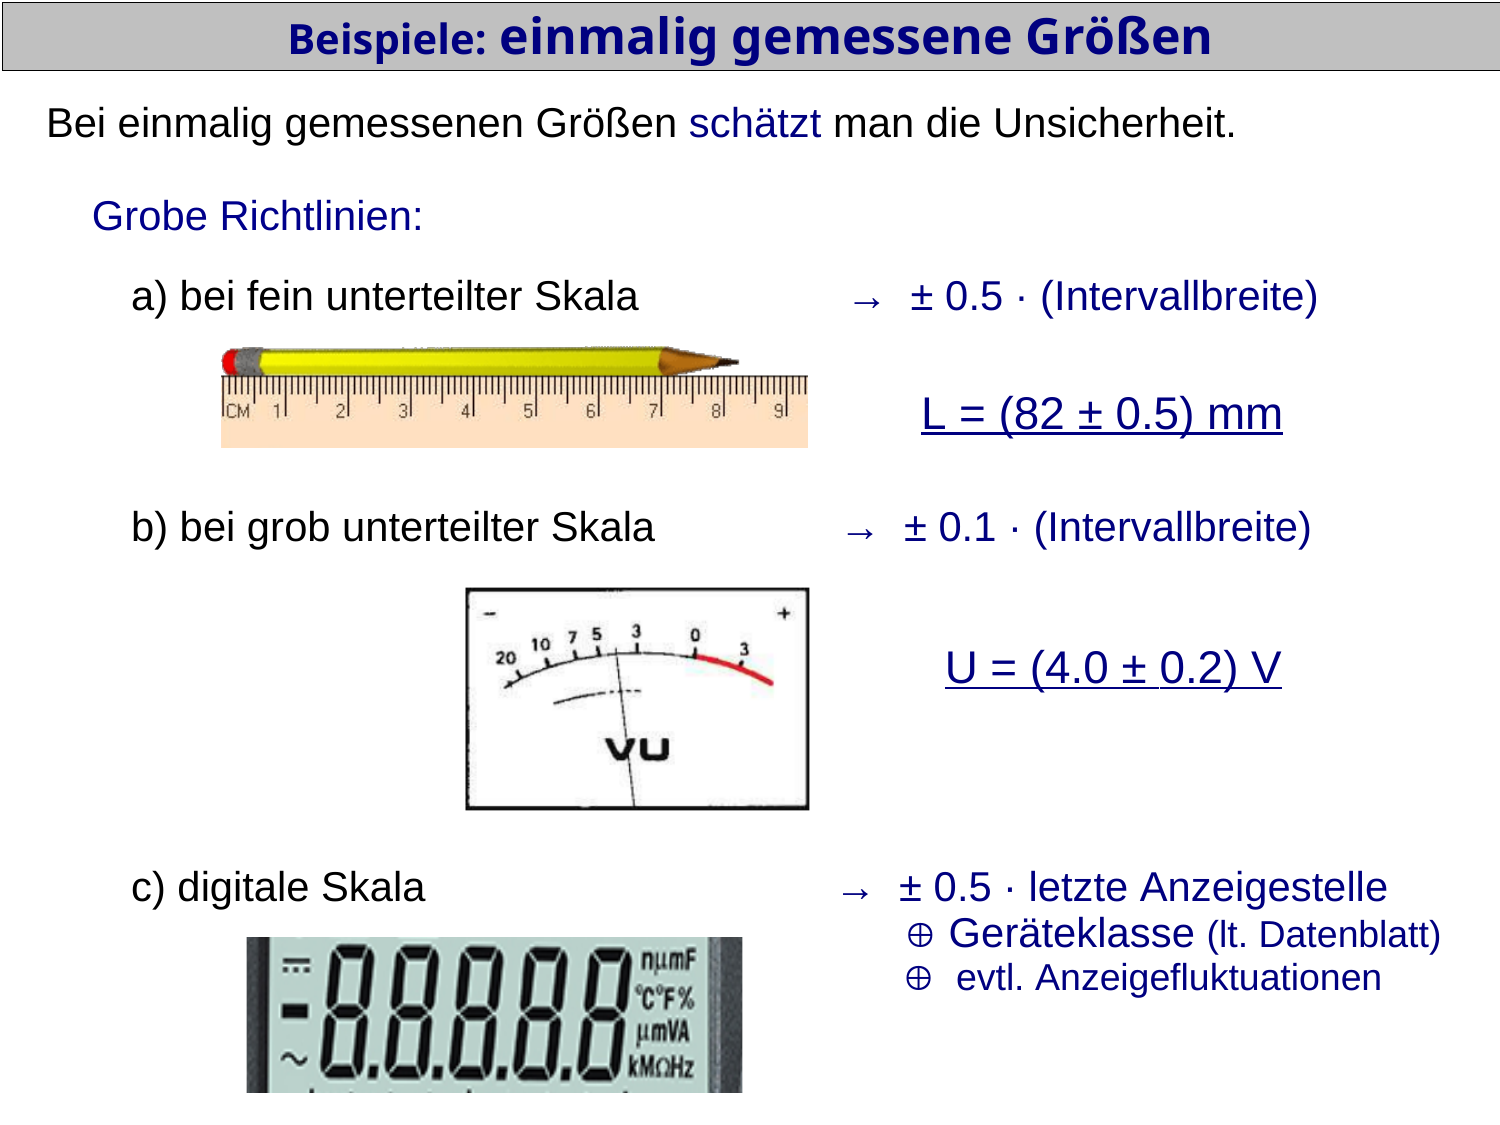

# Beispiele: einmalig gemessene Größen
Bei einmalig gemessenen Größen schätzt man die Unsicherheit.
 Grobe Richtlinien:
a) bei fein unterteilter Skala → ± 0.5 · (Intervallbreite)
L = (82 ± 0.5) mm
b) bei grob unterteilter Skala → ± 0.1 · (Intervallbreite)
U = (4.0 ± 0.2) V
c) digitale Skala 	 → ± 0.5 · letzte Anzeigestelle
 		 ⊕ Geräteklasse (lt. Datenblatt)
 		 ⊕ evtl. Anzeigefluktuationen